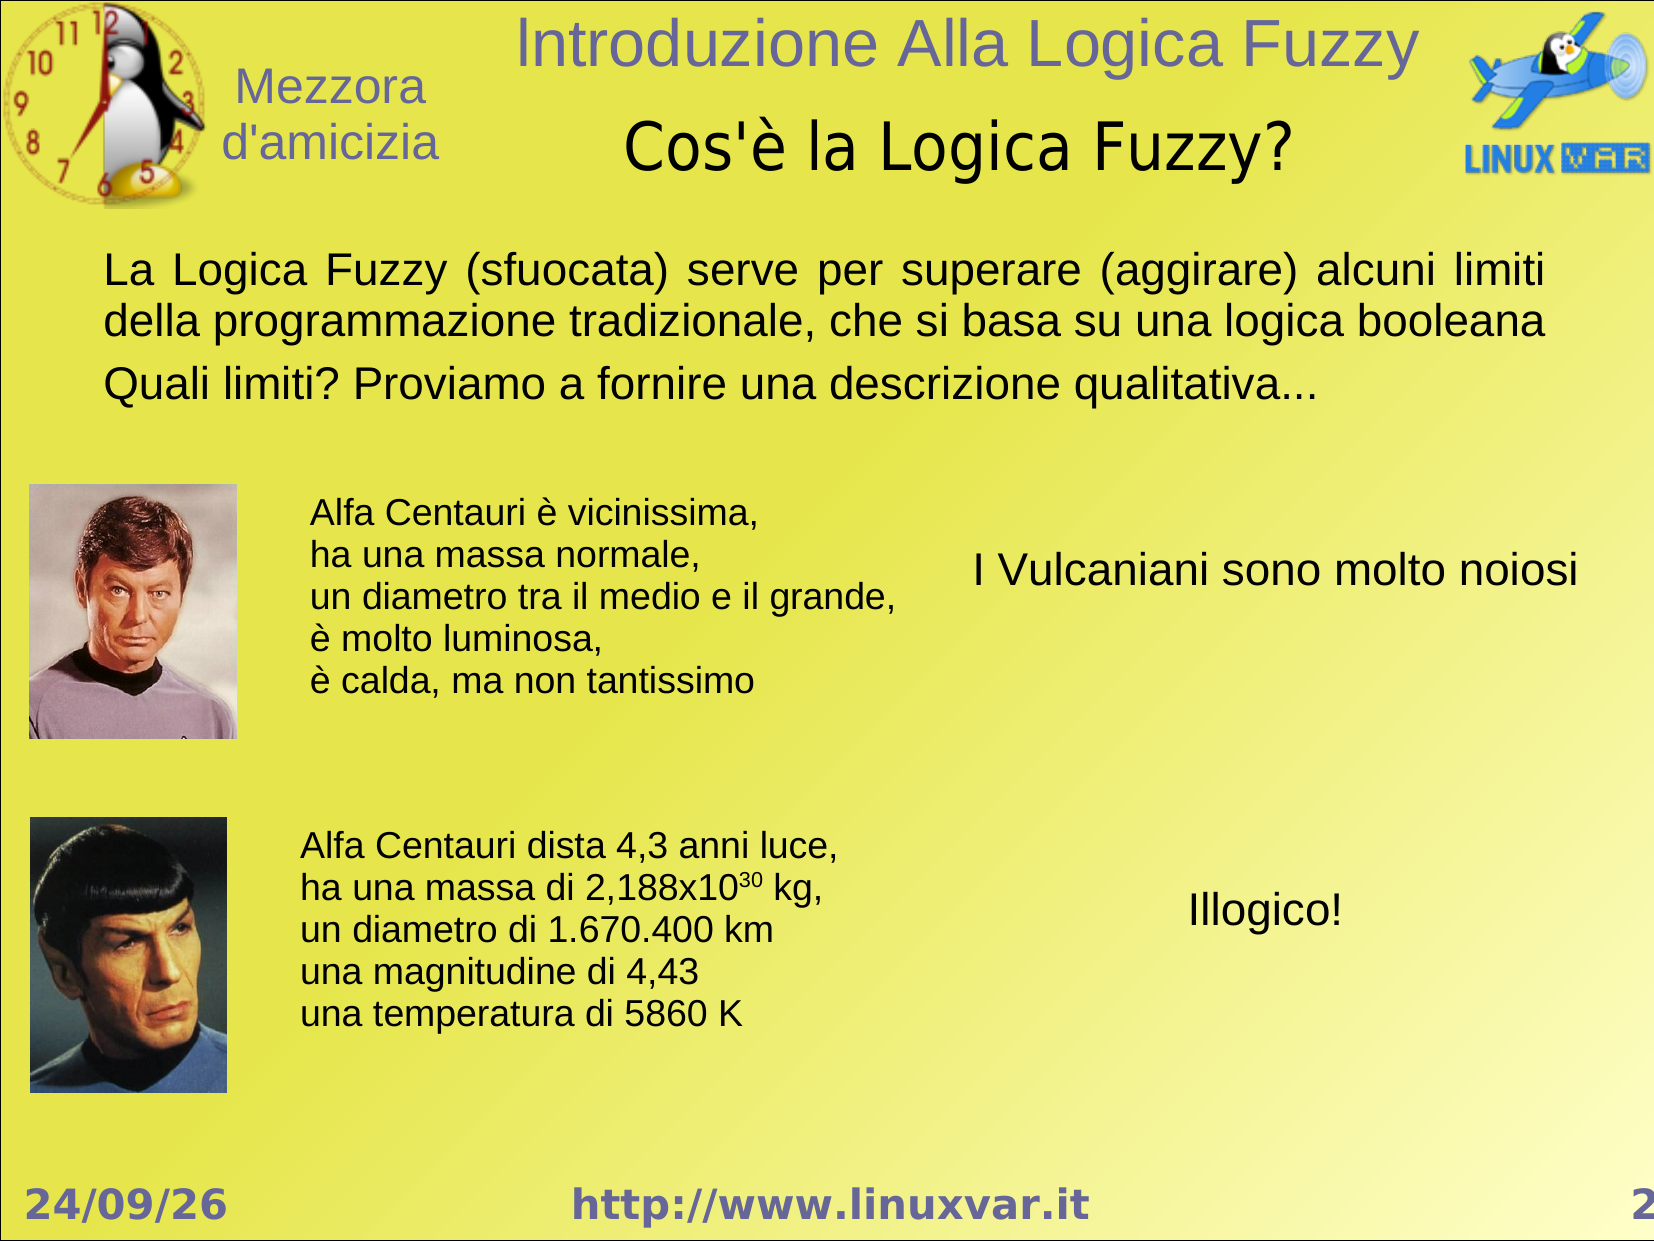

# Cos'è la Logica Fuzzy?
La Logica Fuzzy (sfuocata) serve per superare (aggirare) alcuni limiti della programmazione tradizionale, che si basa su una logica booleana
Quali limiti? Proviamo a fornire una descrizione qualitativa...
Alfa Centauri è vicinissima,
ha una massa normale,
un diametro tra il medio e il grande,
è molto luminosa,
è calda, ma non tantissimo
I Vulcaniani sono molto noiosi
Alfa Centauri dista 4,3 anni luce,
ha una massa di 2,188x1030 kg,
un diametro di 1.670.400 km
una magnitudine di 4,43
una temperatura di 5860 K
Illogico!
2